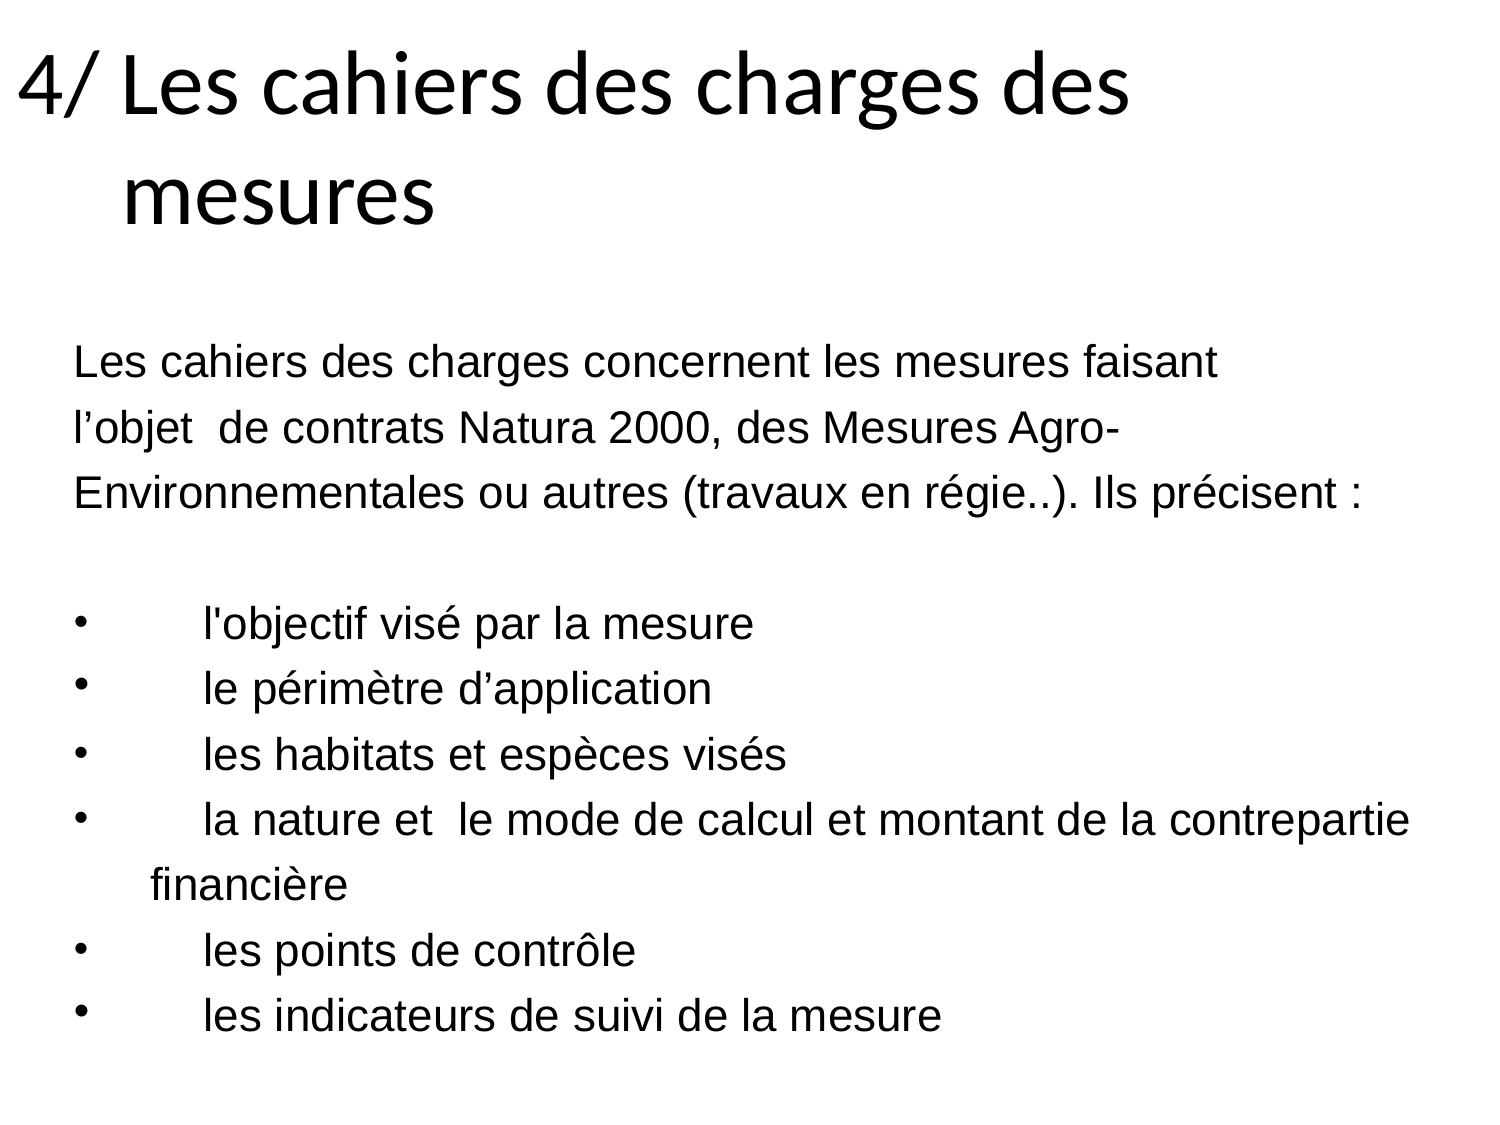

# 4/ Les cahiers des charges des mesures
Les cahiers des charges concernent les mesures faisant
l’objet de contrats Natura 2000, des Mesures Agro-
Environnementales ou autres (travaux en régie..). Ils précisent :
	l'objectif visé par la mesure
	le périmètre d’application
	les habitats et espèces visés
	la nature et le mode de calcul et montant de la contrepartie
 financière
	les points de contrôle
	les indicateurs de suivi de la mesure